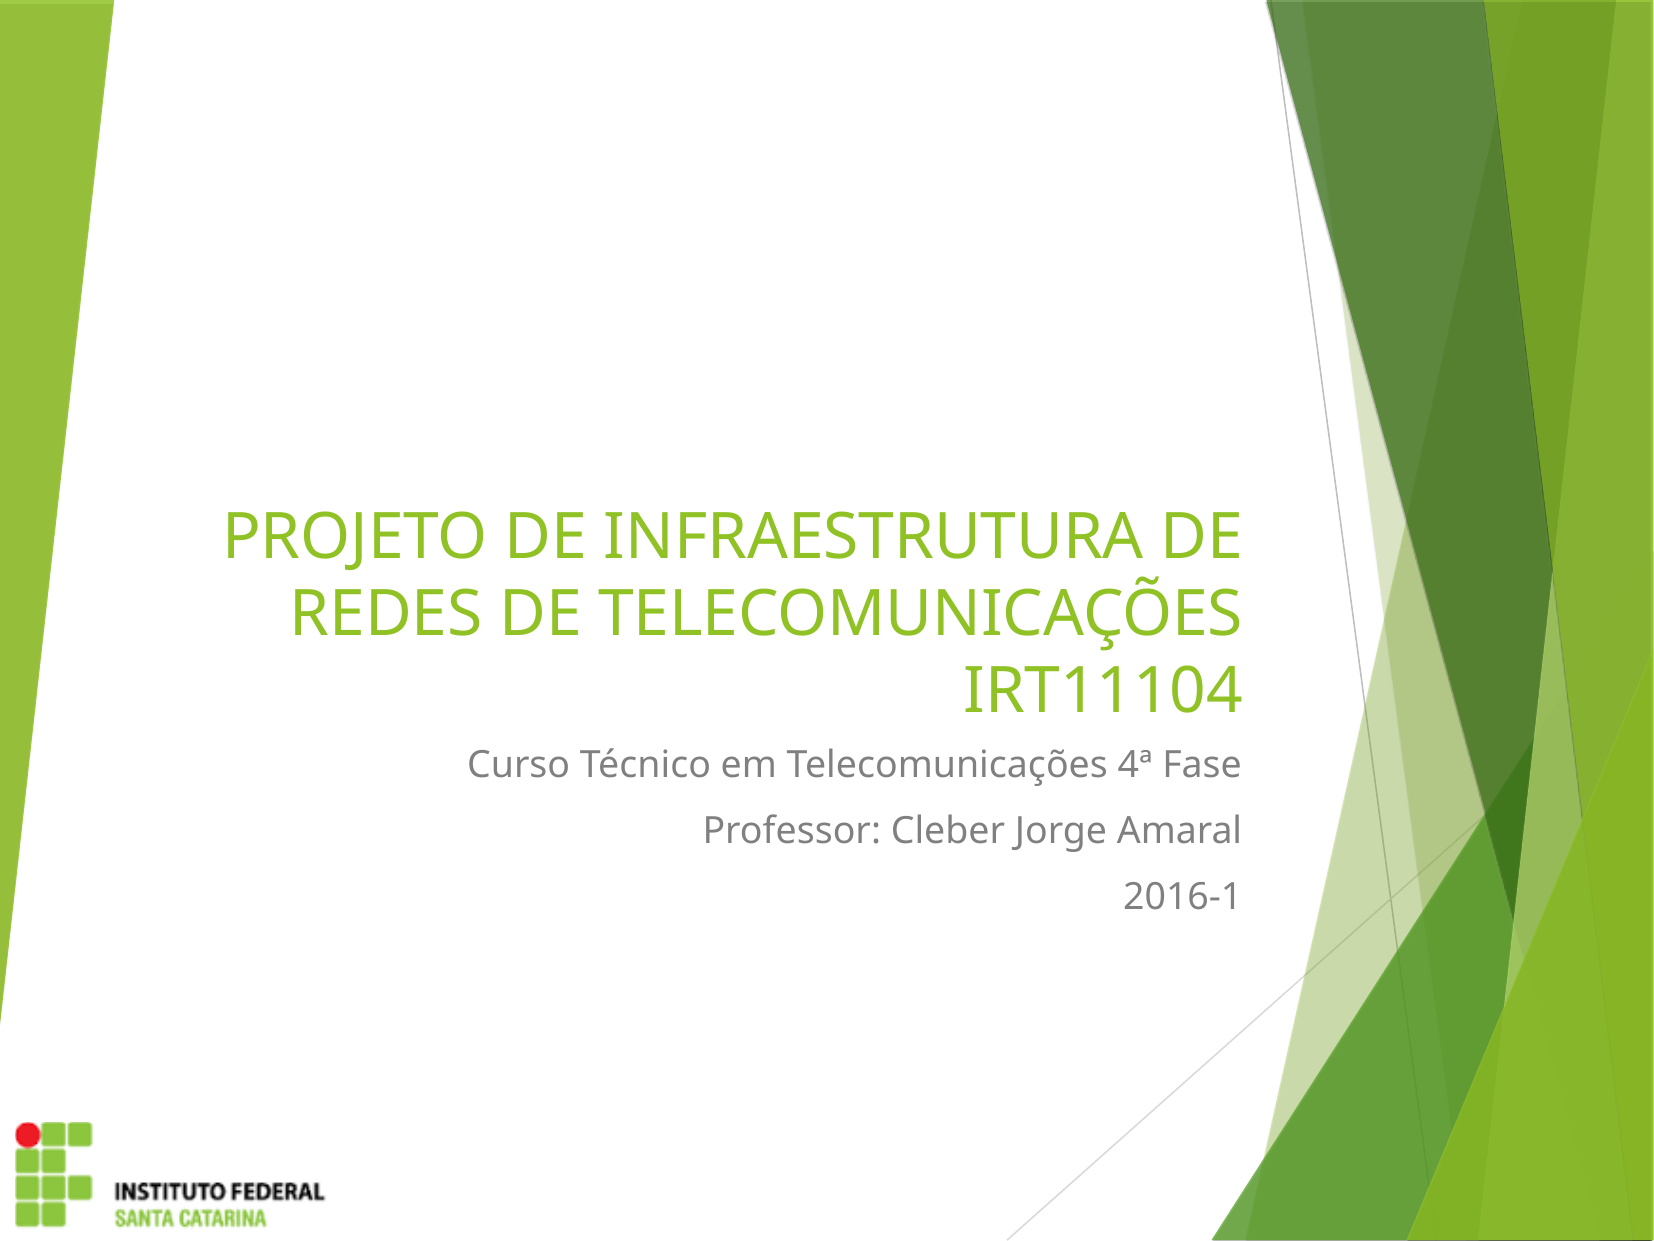

# PROJETO DE INFRAESTRUTURA DE REDES DE TELECOMUNICAÇÕES IRT11104
Curso Técnico em Telecomunicações 4ª Fase
Professor: Cleber Jorge Amaral
2016-1